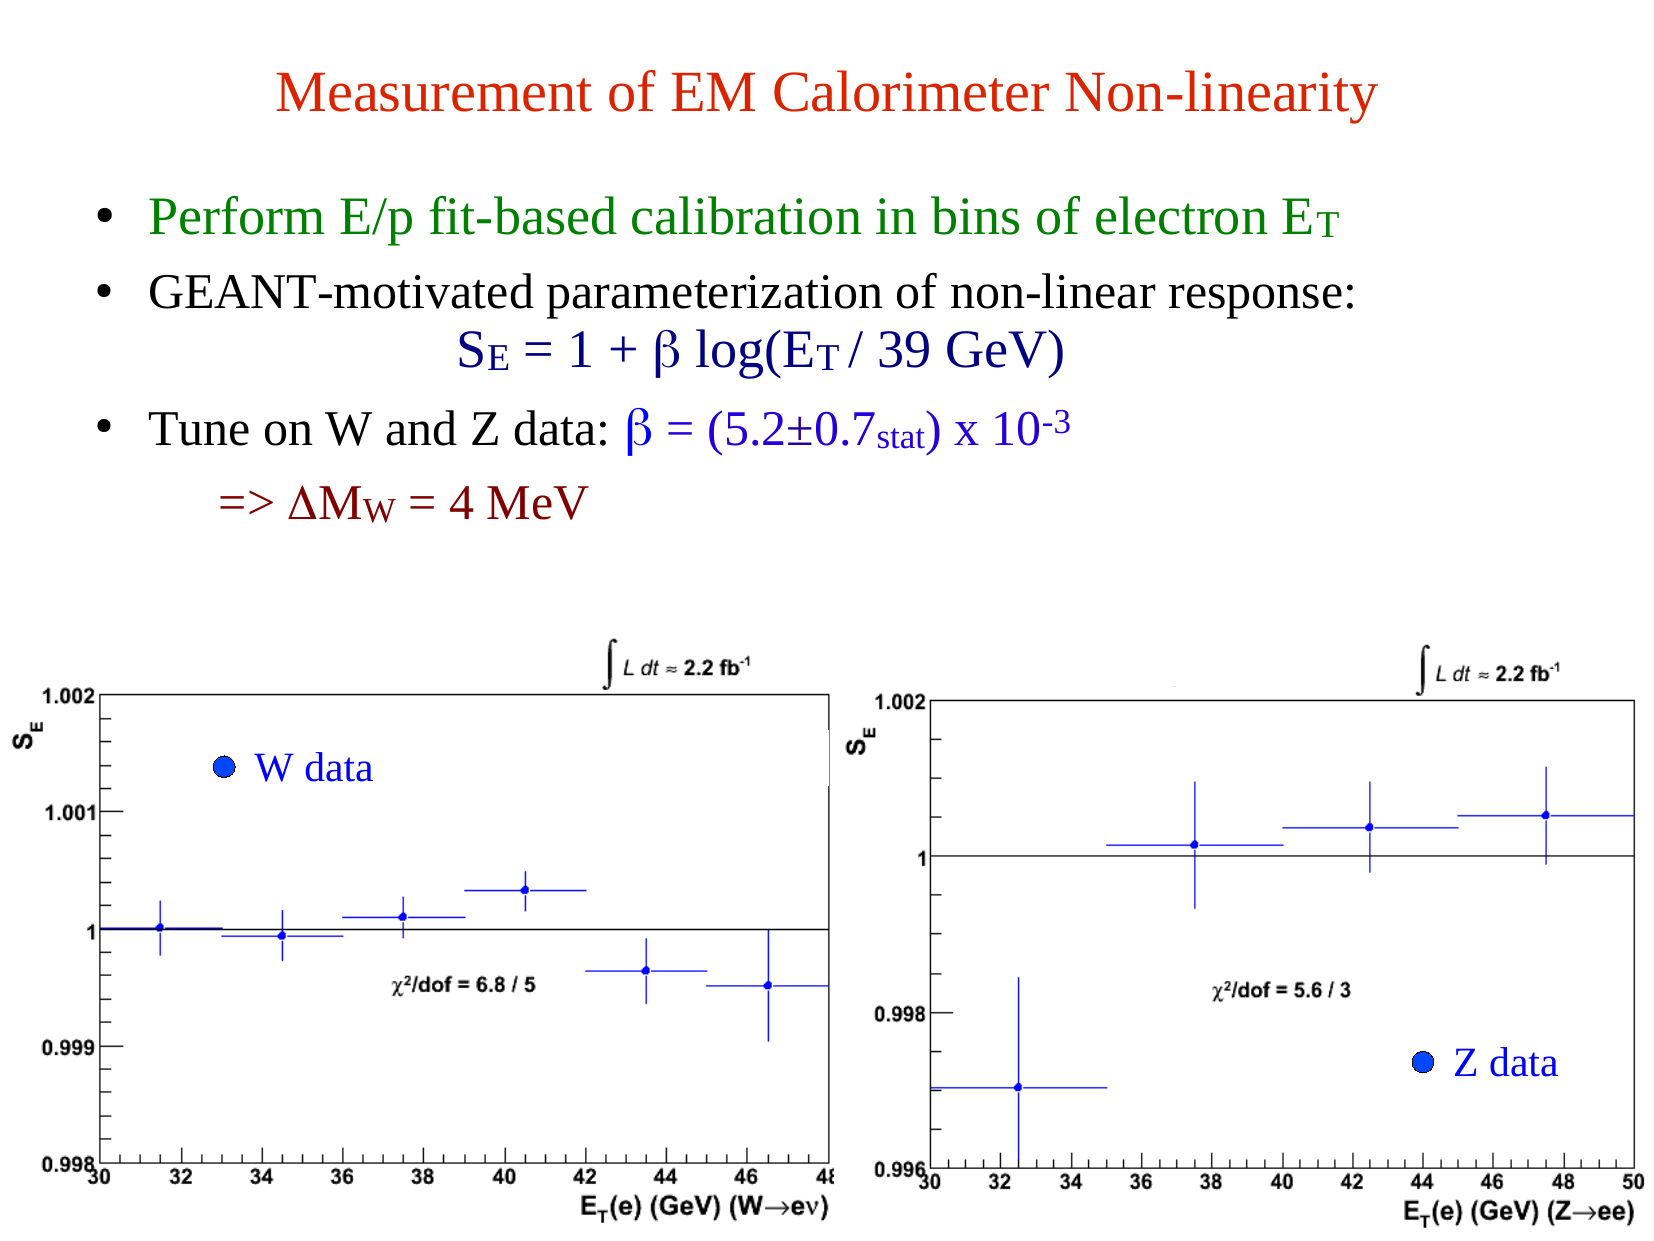

# Measurement of EM Calorimeter Non-linearity
Perform E/p fit-based calibration in bins of electron ET
GEANT-motivated parameterization of non-linear response:								 SE = 1 + β log(ET / 39 GeV)
Tune on W and Z data: β = (5.2±0.7stat) x 10-3
=> ΔMW = 4 MeV
W data
Z data